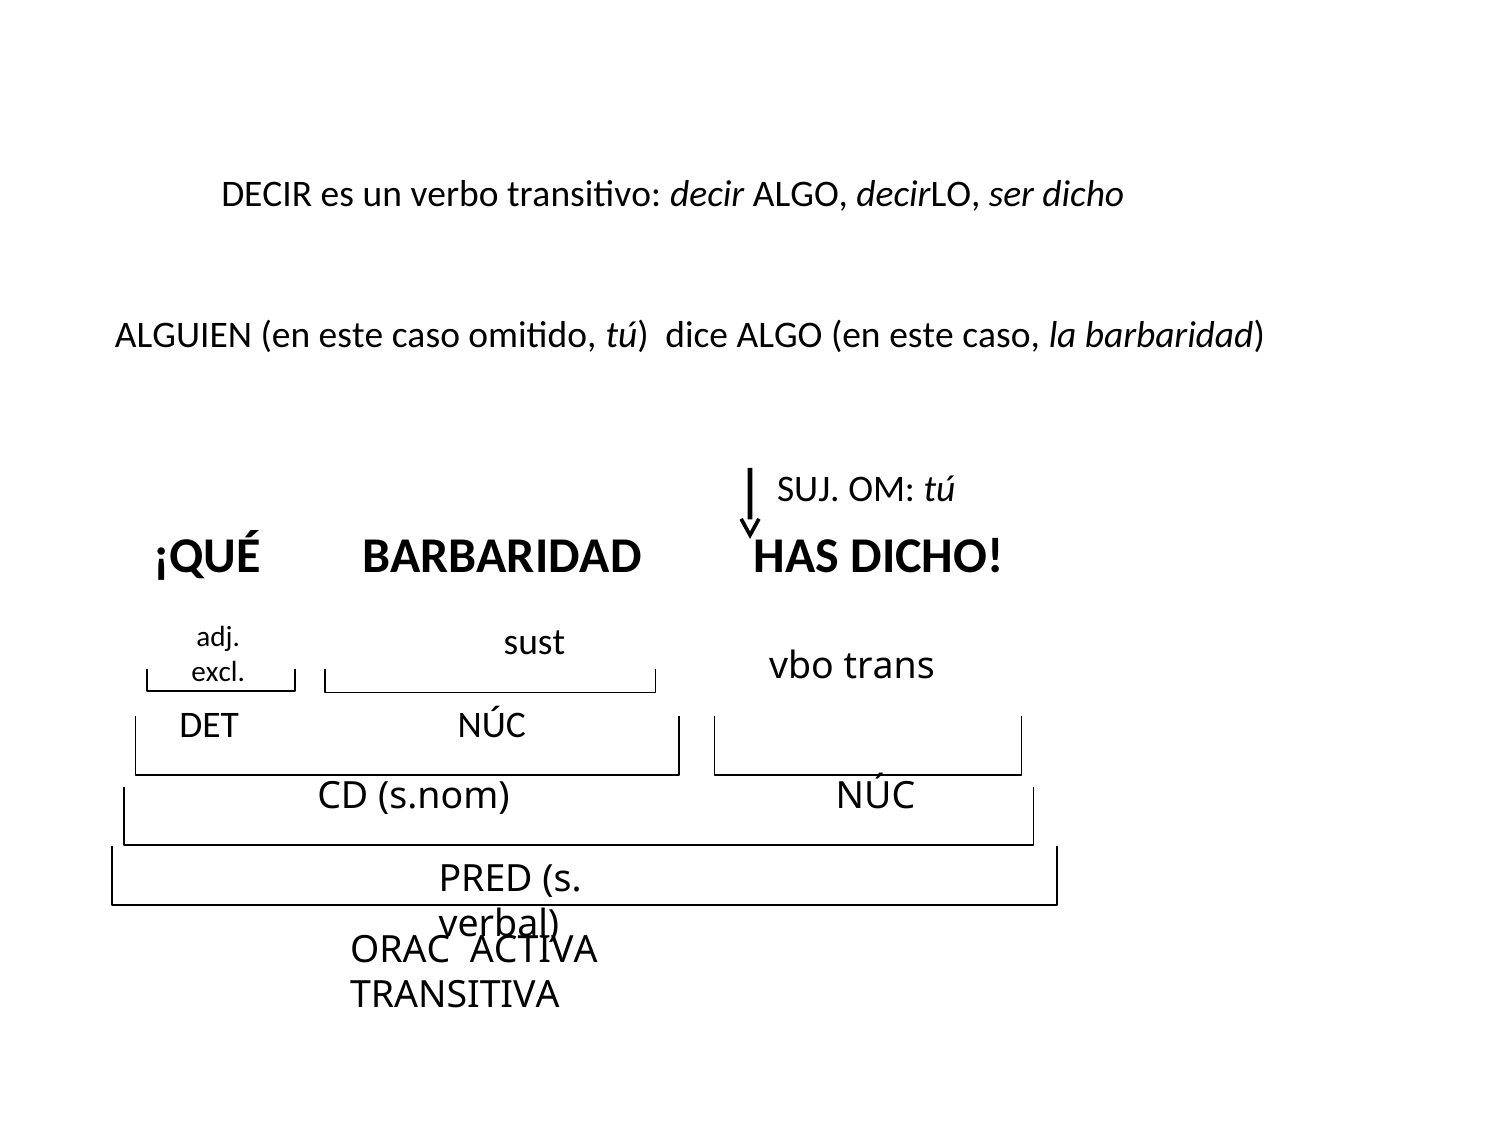

DECIR es un verbo transitivo: decir ALGO, decirLO, ser dicho
ALGUIEN (en este caso omitido, tú) dice ALGO (en este caso, la barbaridad)
SUJ. OM: tú
¡QUÉ BARBARIDAD HAS DICHO!
adj.
excl.
DET
sust
NÚC
vbo trans
NÚC
CD (s.nom)
PRED (s. verbal)
ORAC ACTIVA TRANSITIVA